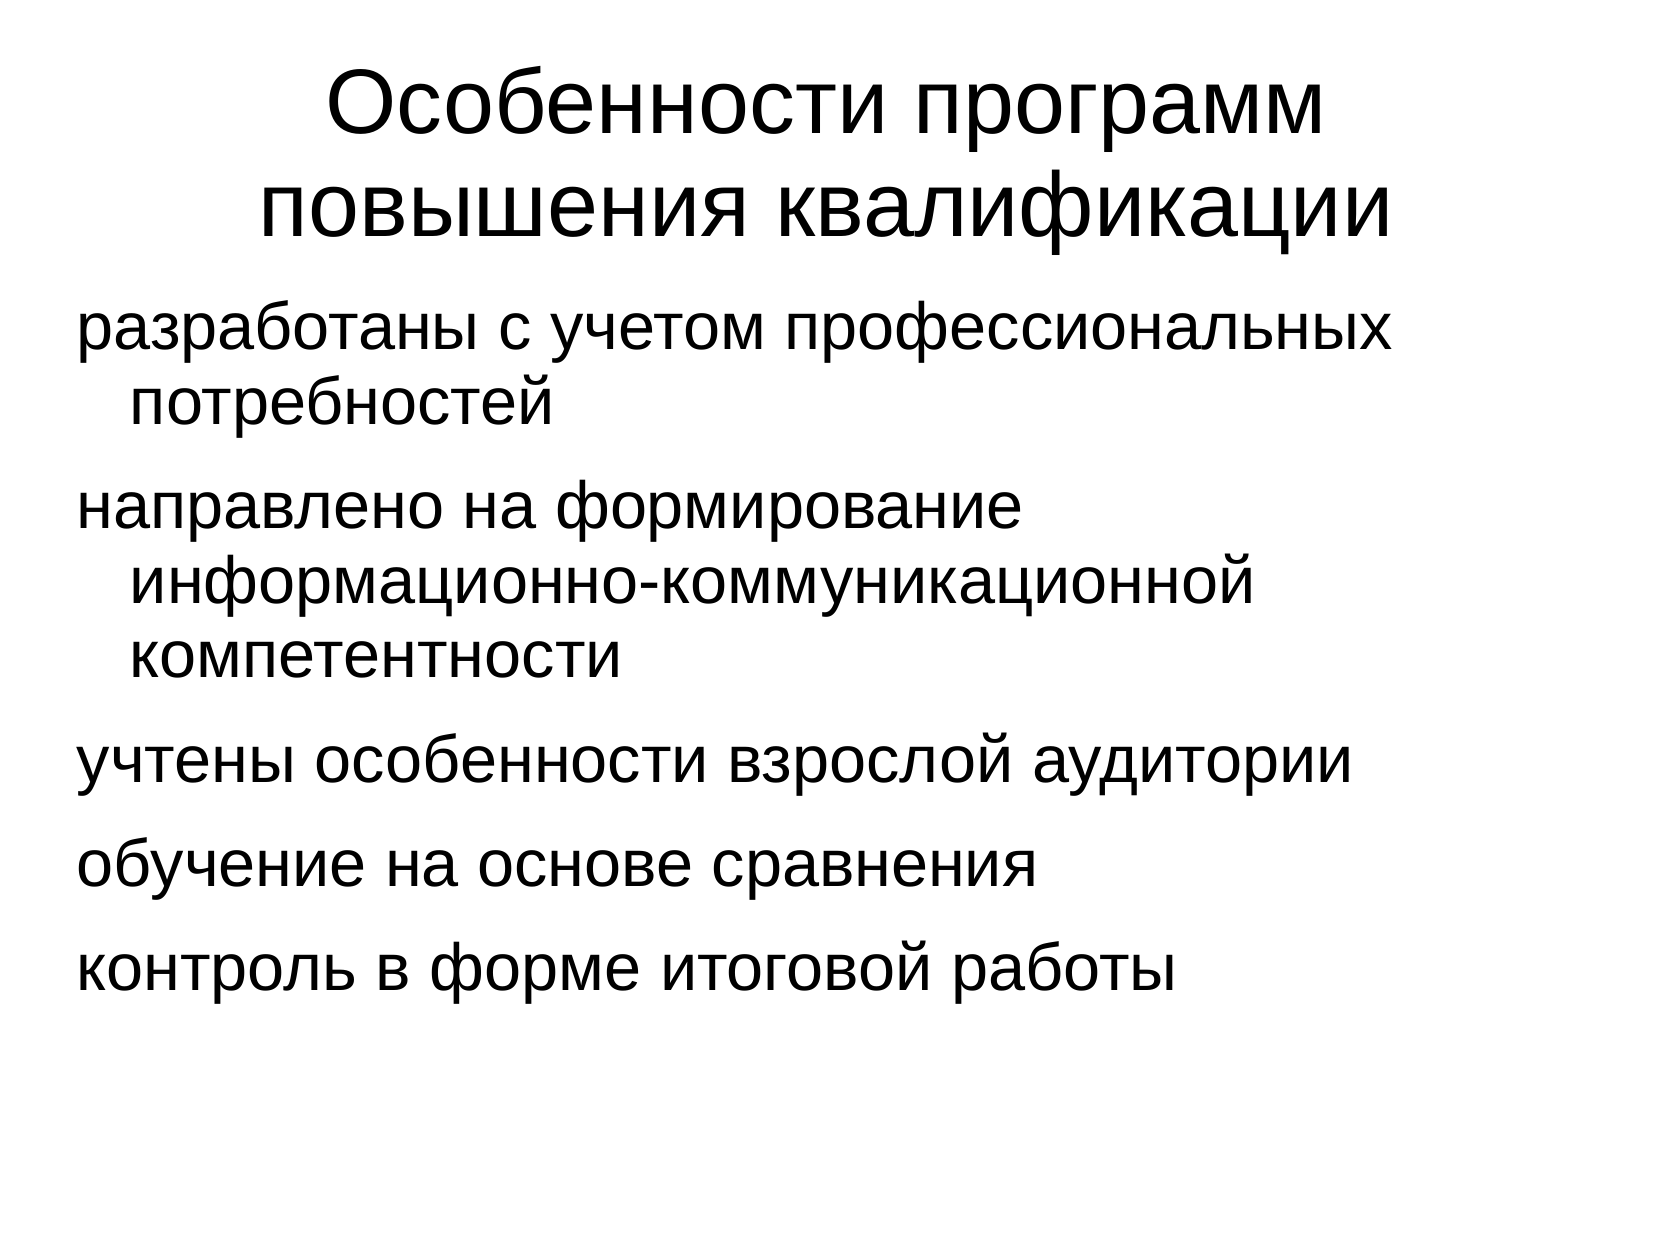

# Особенности программ повышения квалификации
разработаны с учетом профессиональных потребностей
направлено на формирование информационно-коммуникационной компетентности
учтены особенности взрослой аудитории
обучение на основе сравнения
контроль в форме итоговой работы